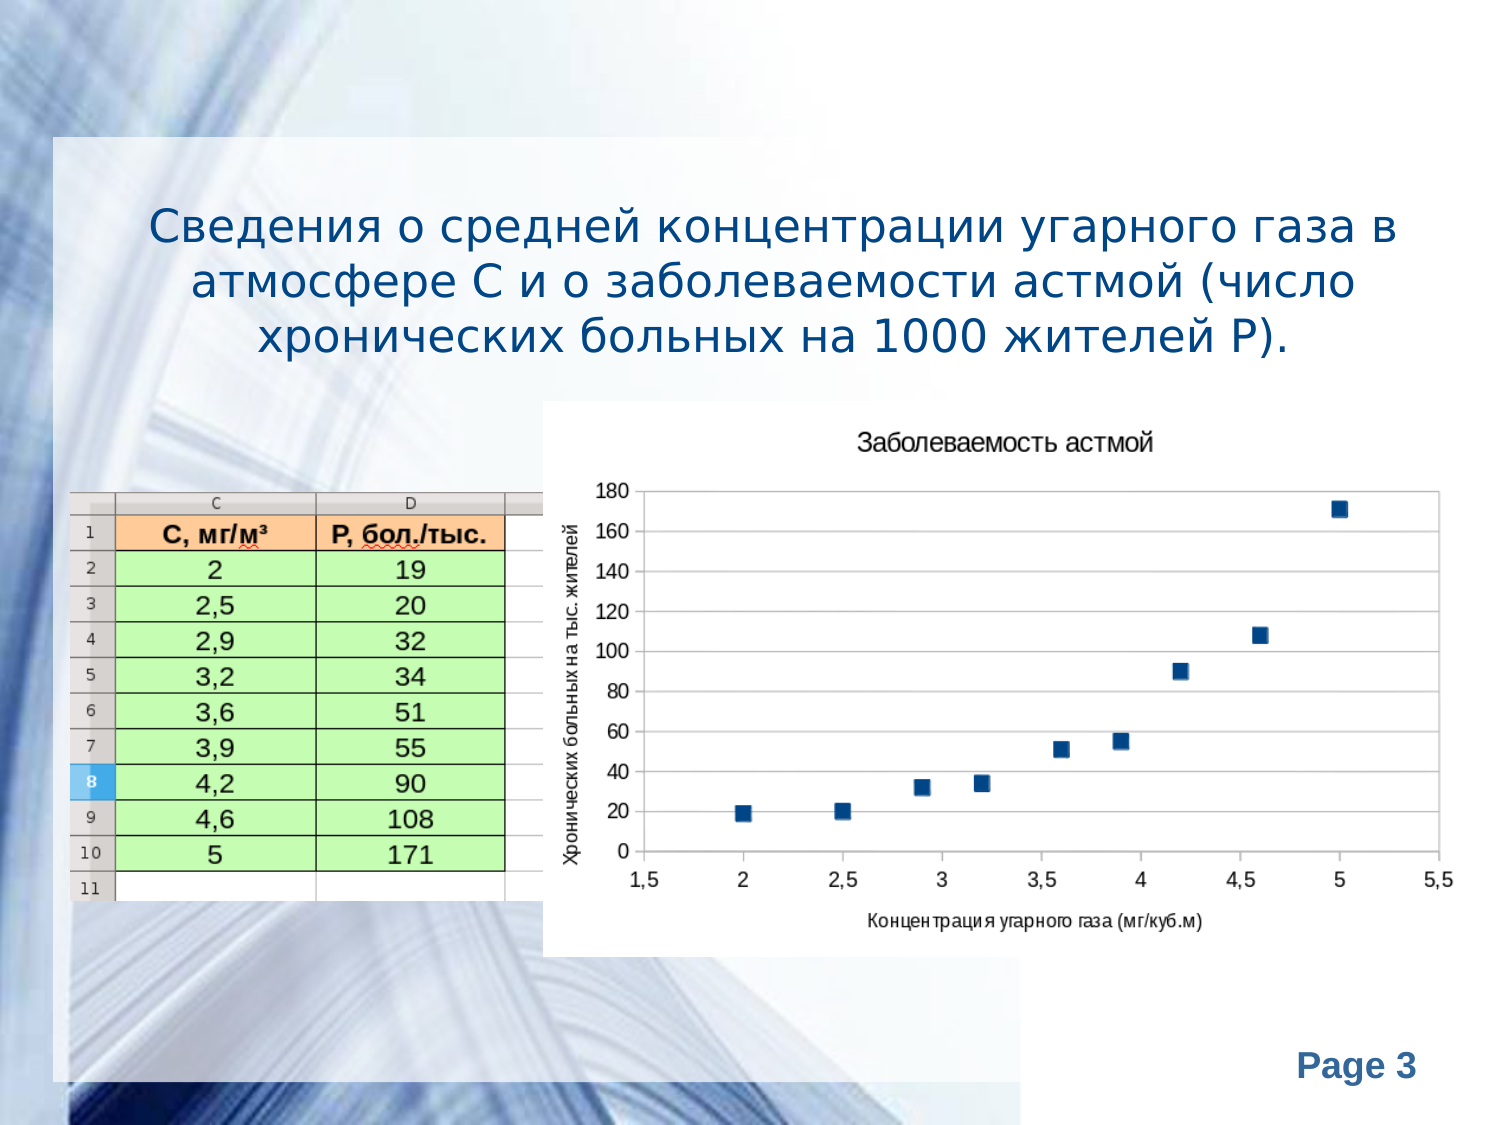

Сведения о средней концентрации угарного газа в атмосфере C и о заболеваемости астмой (число хронических больных на 1000 жителей P).